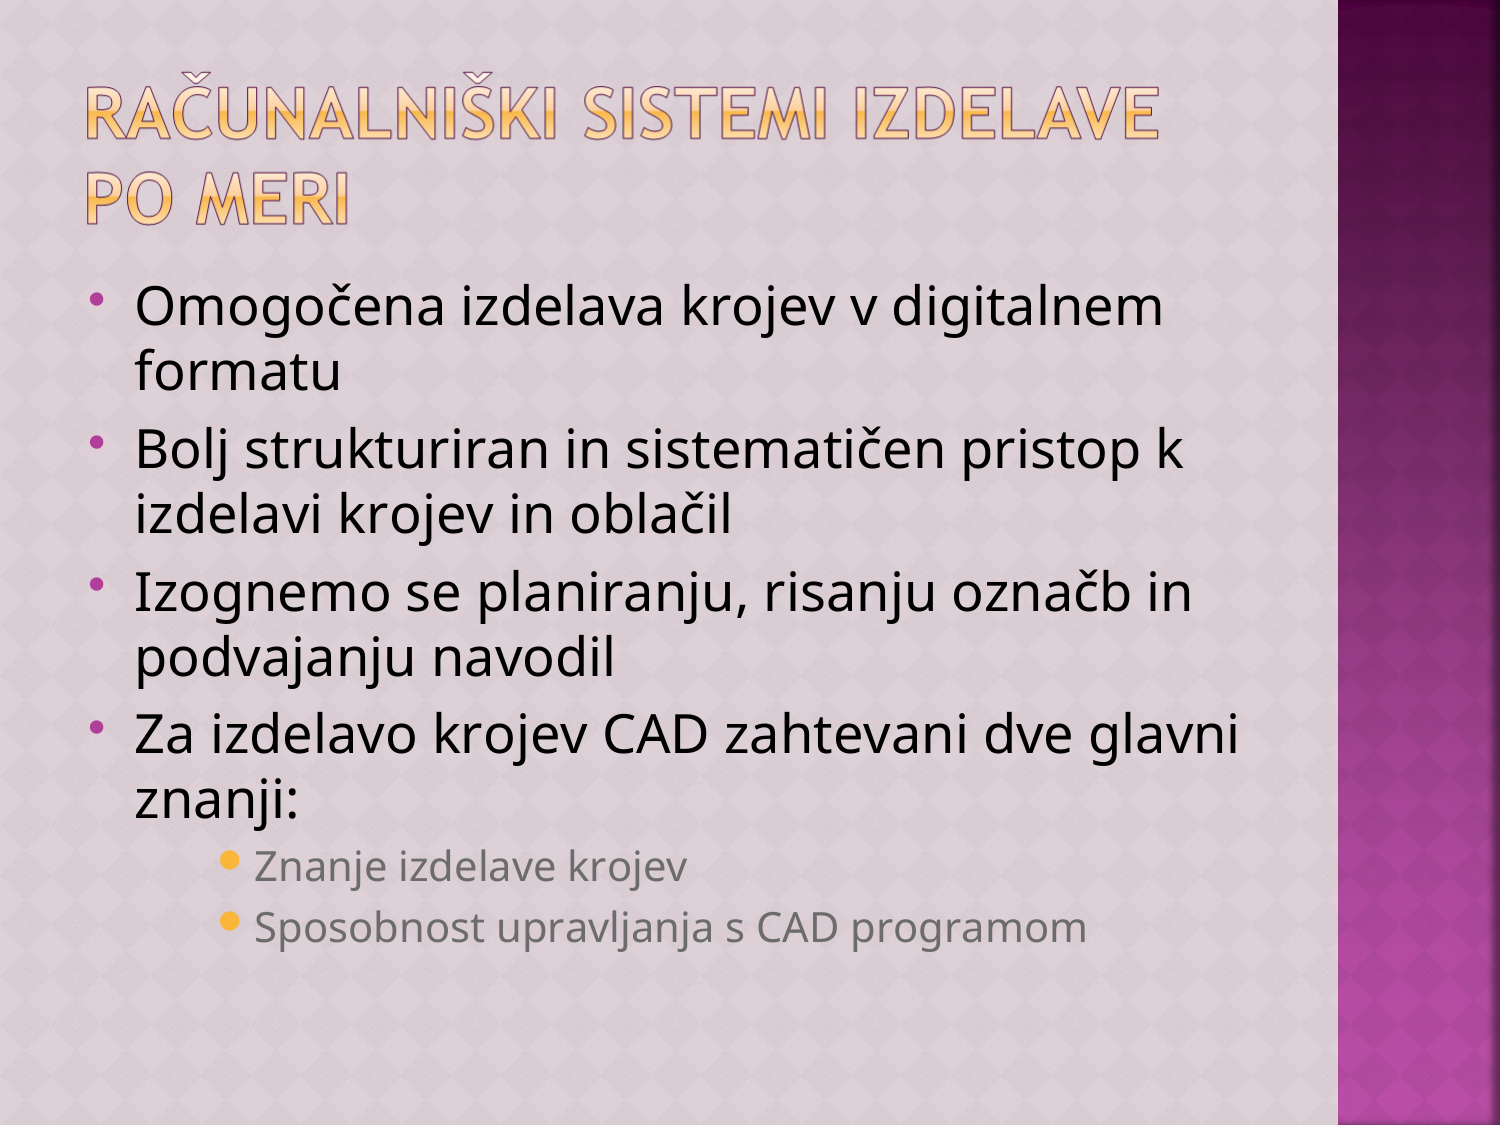

# Omogočena izdelava krojev v digitalnem formatu
Bolj strukturiran in sistematičen pristop k izdelavi krojev in oblačil
Izognemo se planiranju, risanju označb in podvajanju navodil
Za izdelavo krojev CAD zahtevani dve glavni znanji:
Znanje izdelave krojev
Sposobnost upravljanja s CAD programom